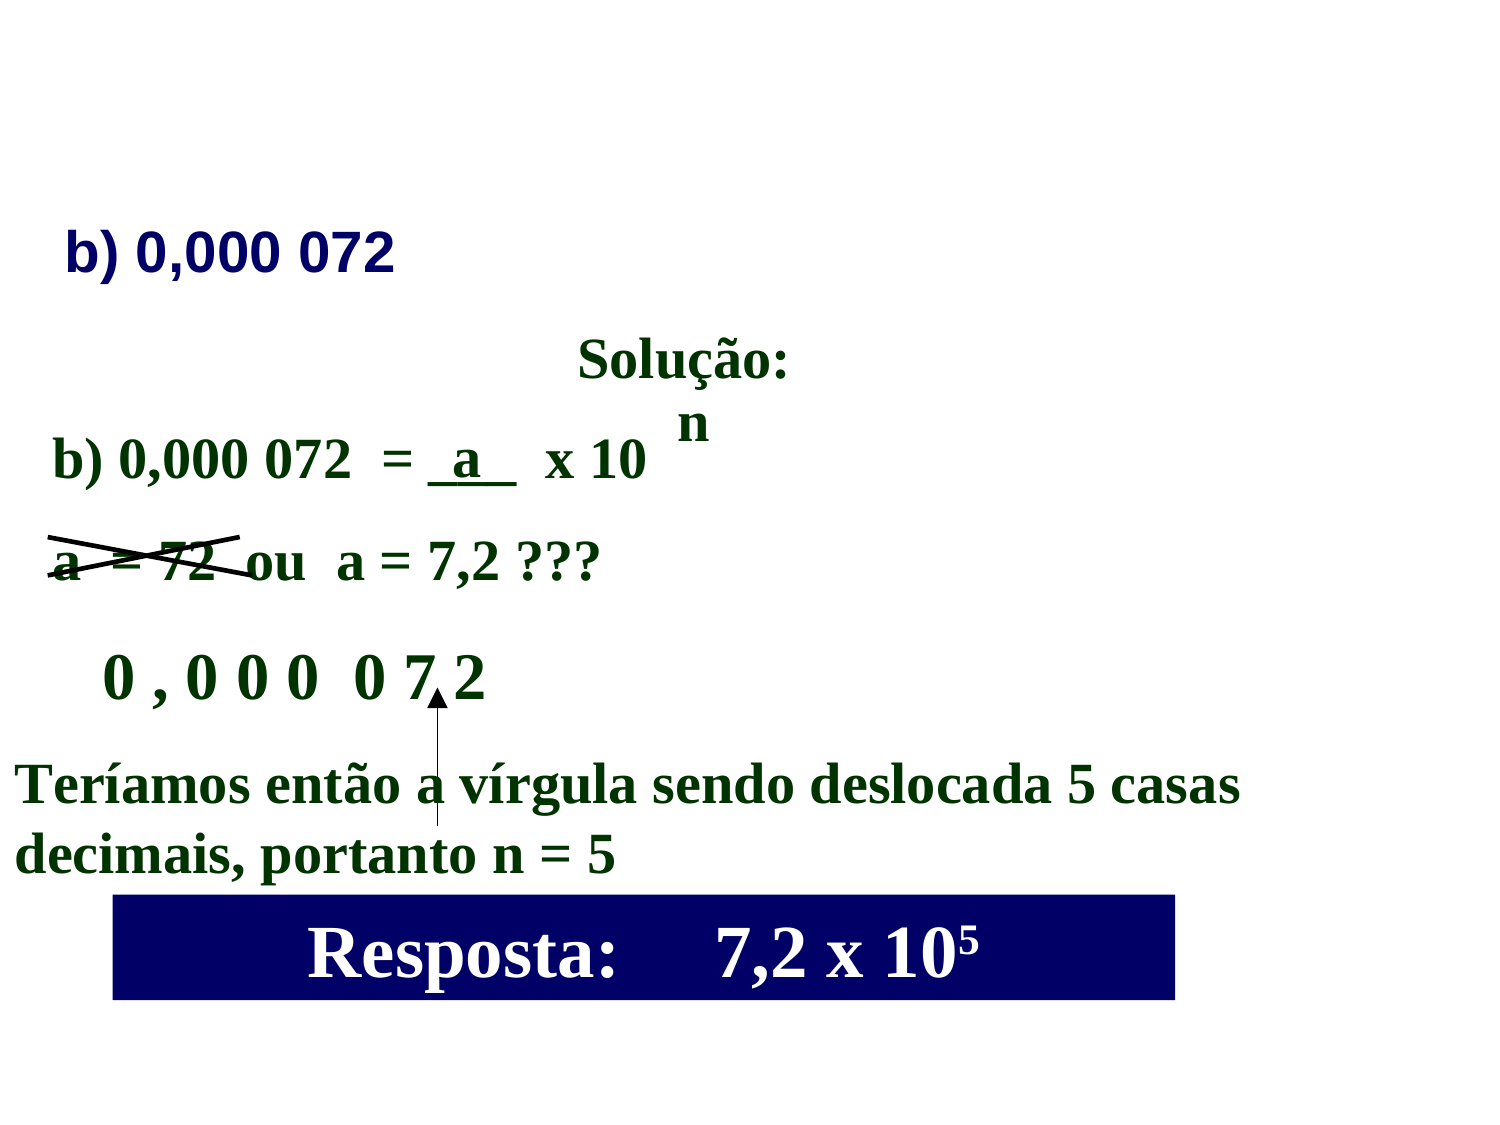

# b) 0,000 072
Solução:
n
a
b) 0,000 072 = ___ x 10
a = 72 ou a = 7,2 ???
0 , 0 0 0 0 7 2
Teríamos então a vírgula sendo deslocada 5 casas decimais, portanto n = 5
Resposta: 7,2 x 105